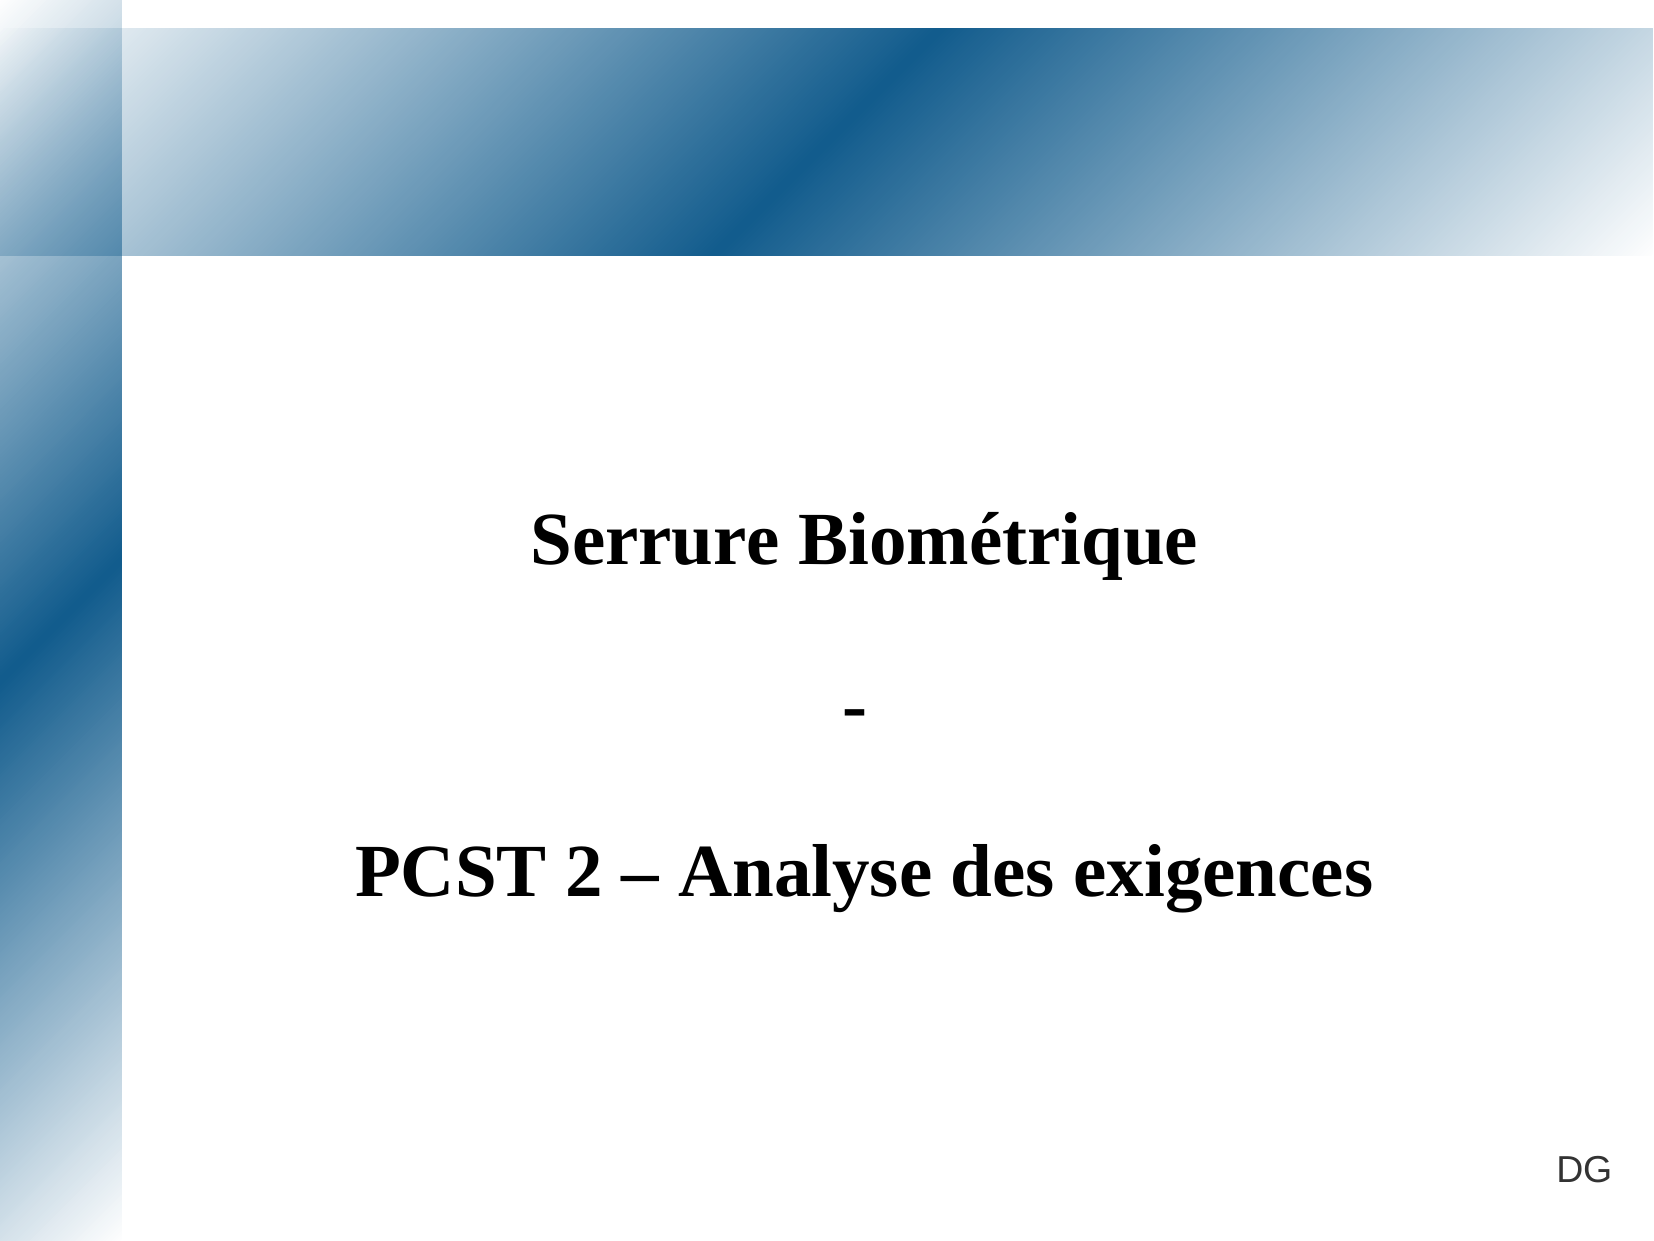

Serrure Biométrique
-
PCST 2 – Analyse des exigences
# DG